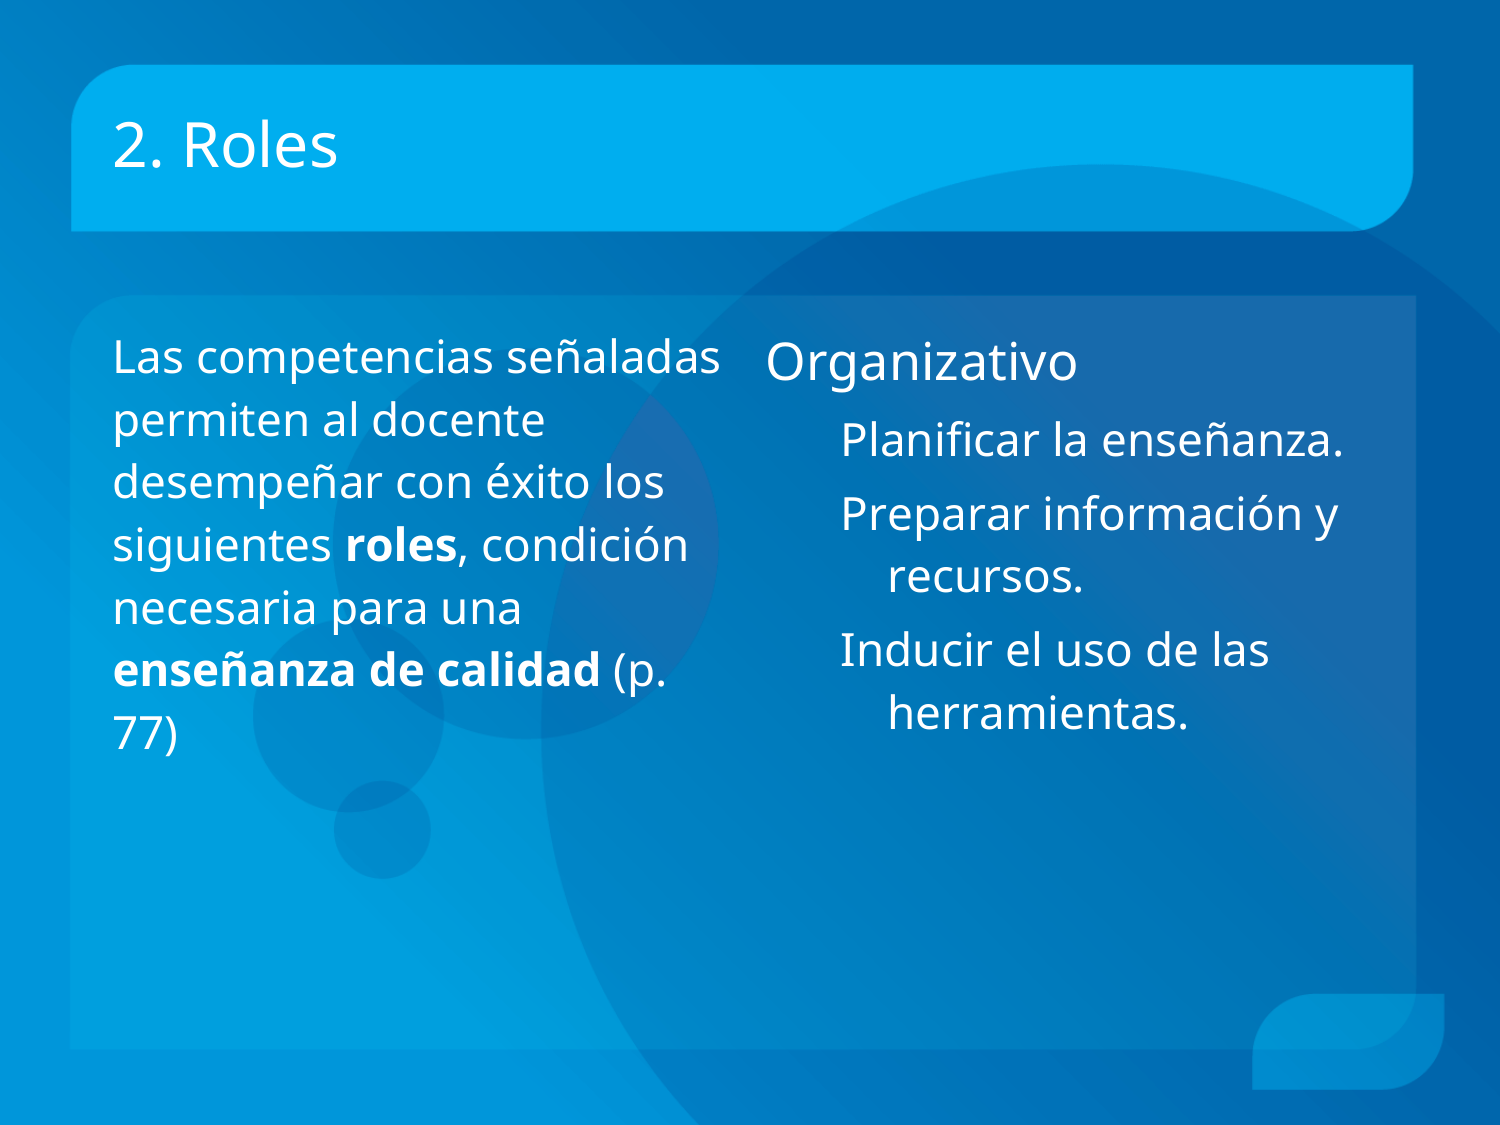

# 2. Roles
Las competencias señaladas permiten al docente desempeñar con éxito los siguientes roles, condición necesaria para una enseñanza de calidad (p. 77)
Organizativo
Planificar la enseñanza.
Preparar información y recursos.
Inducir el uso de las herramientas.